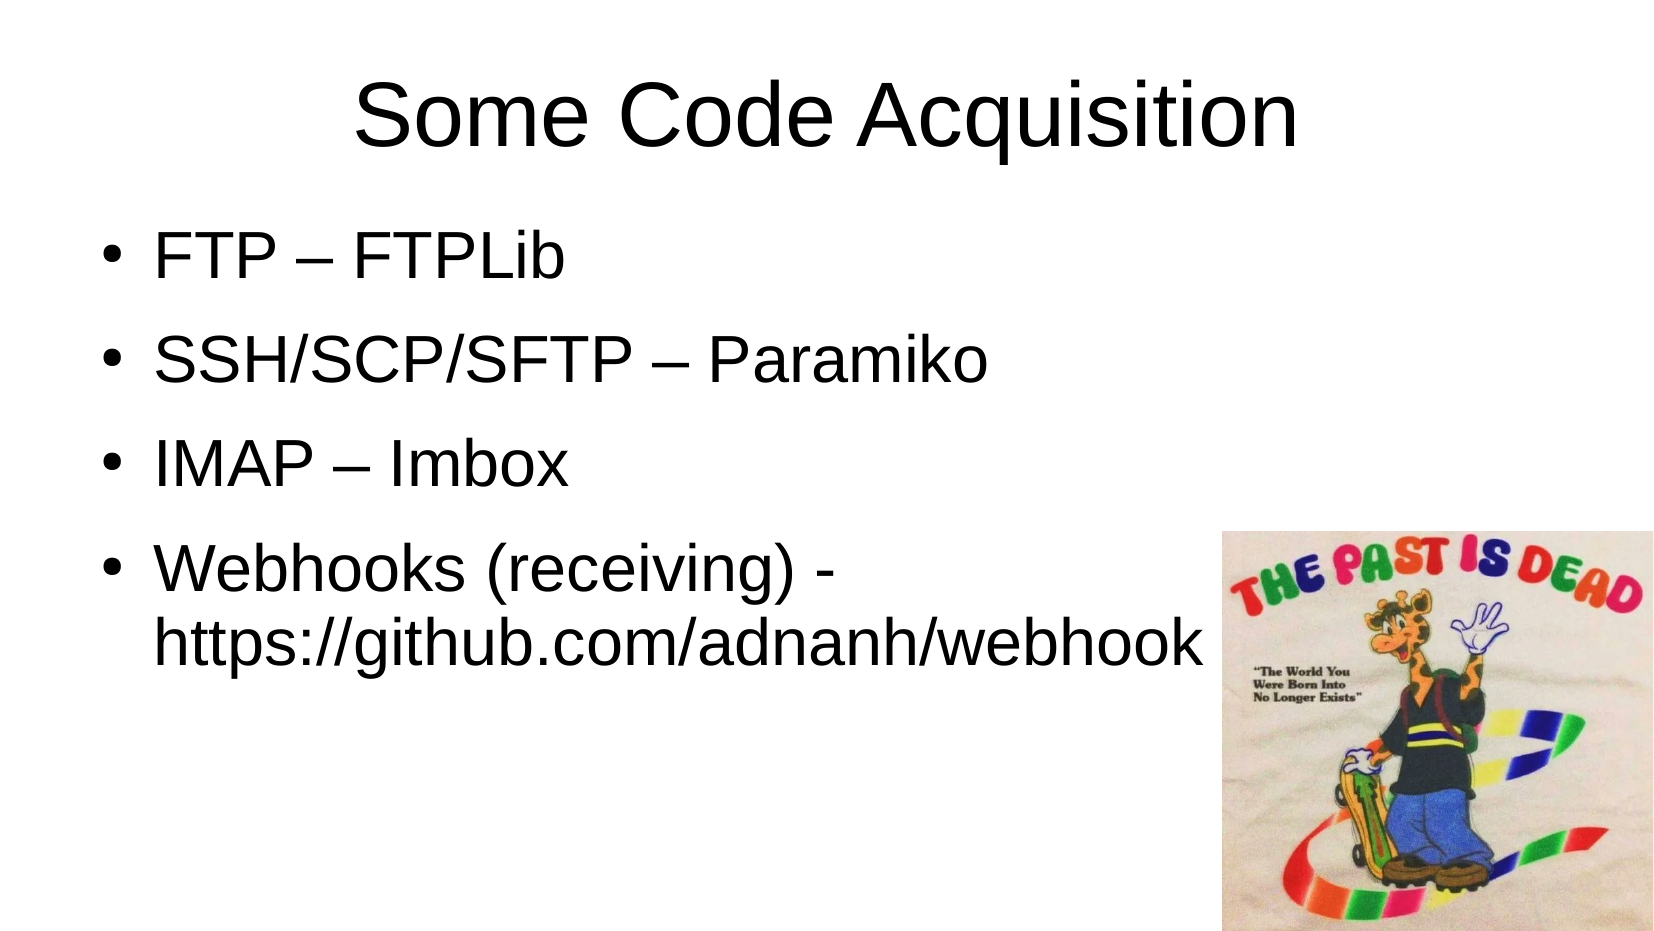

# Some Code Acquisition
FTP – FTPLib
SSH/SCP/SFTP – Paramiko
IMAP – Imbox
Webhooks (receiving) - https://github.com/adnanh/webhook